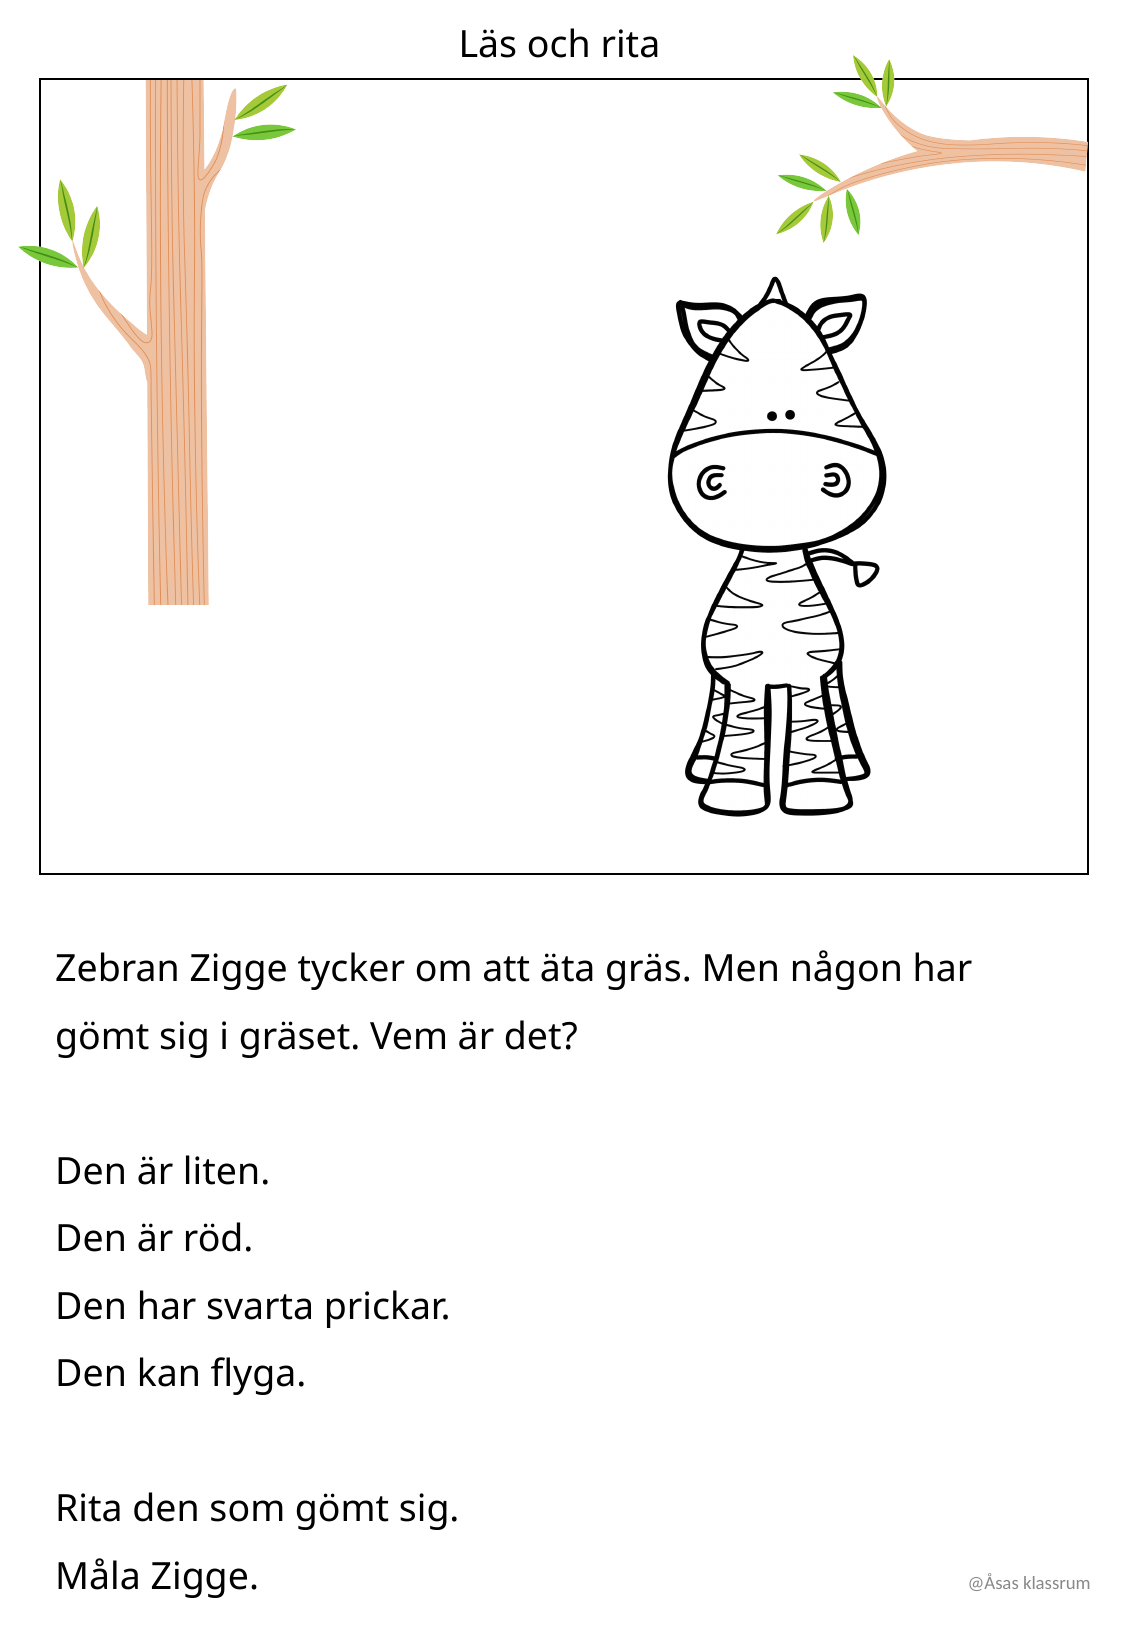

Läs och rita
Zebran Zigge tycker om att äta gräs. Men någon har gömt sig i gräset. Vem är det?
Den är liten.
Den är röd.
Den har svarta prickar.
Den kan flyga.
Rita den som gömt sig.
Måla Zigge.
@Åsas klassrum